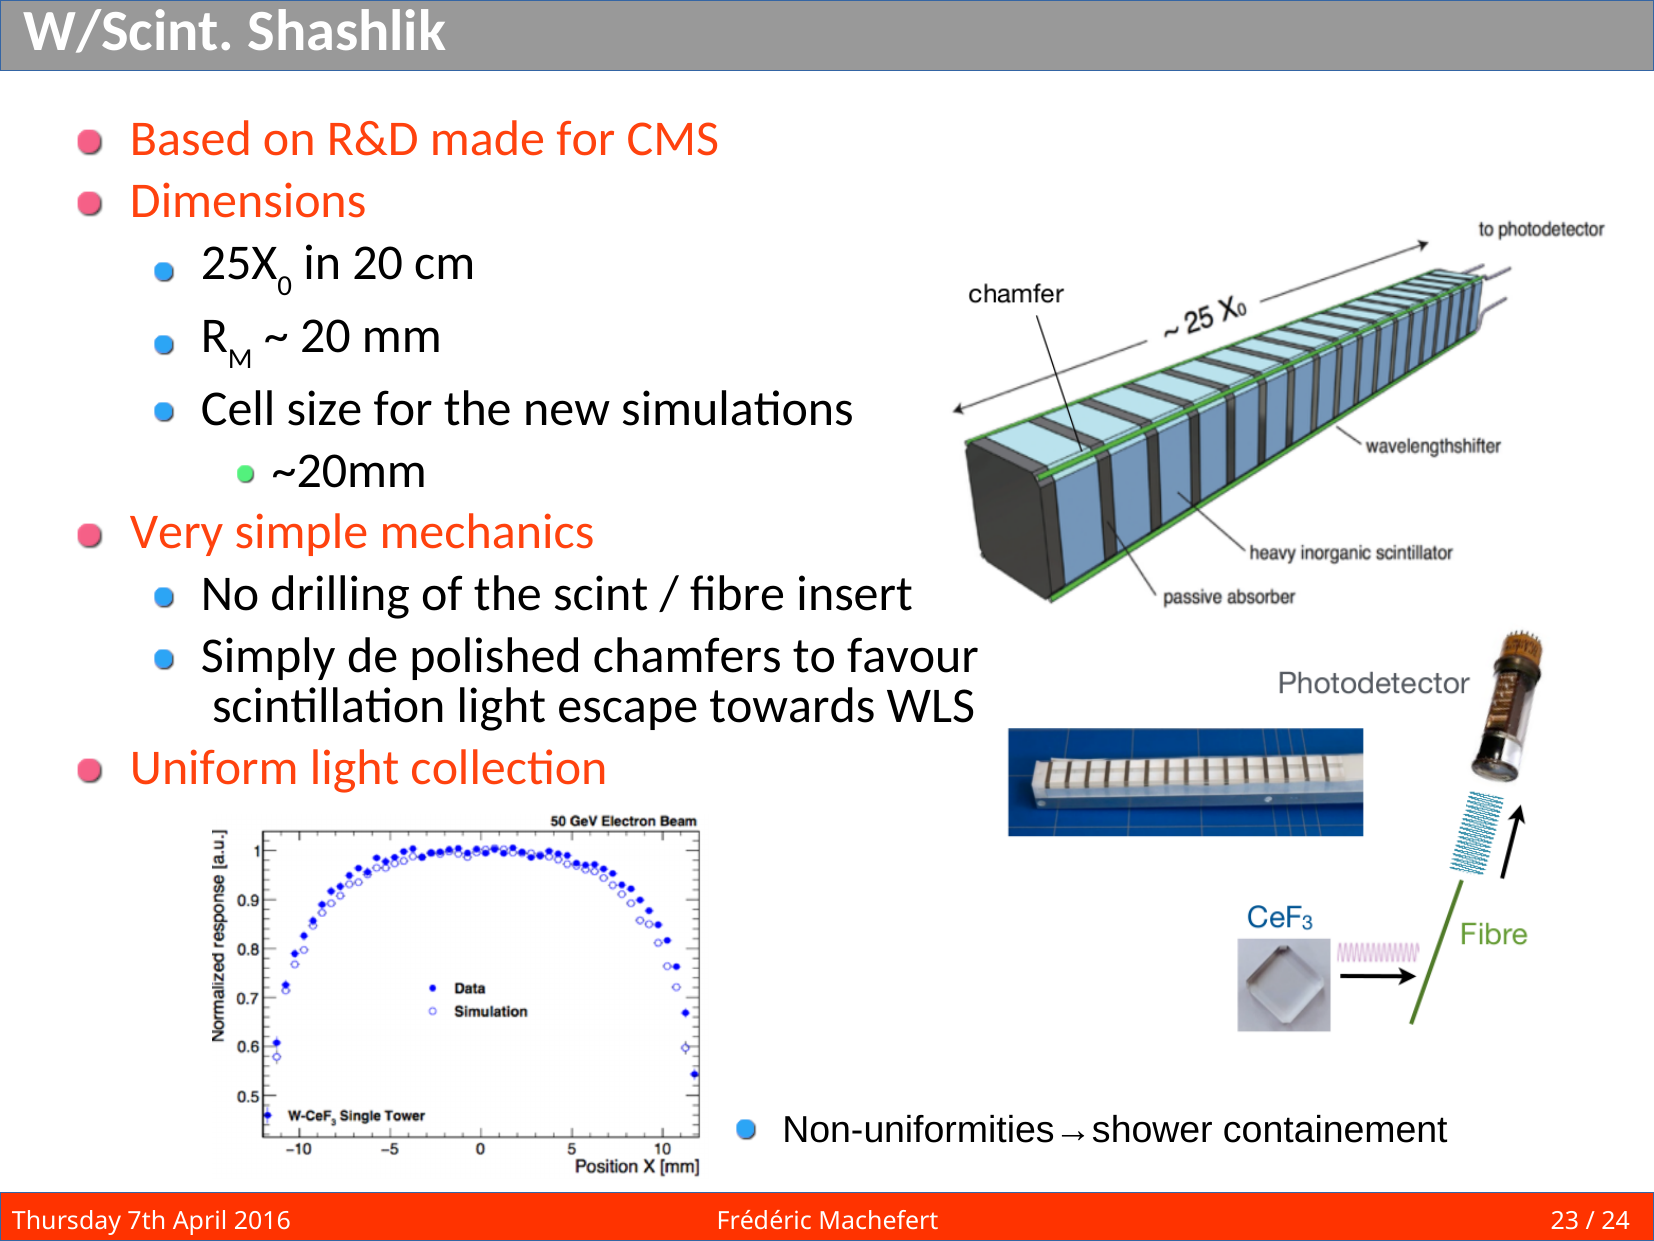

# W/Scint. Shashlik
Based on R&D made for CMS
Dimensions
25X0 in 20 cm
RM ~ 20 mm
Cell size for the new simulations
~20mm
Very simple mechanics
No drilling of the scint / fibre insert
Simply de polished chamfers to favour
 scintillation light escape towards WLS
Uniform light collection
Non-uniformities→shower containement